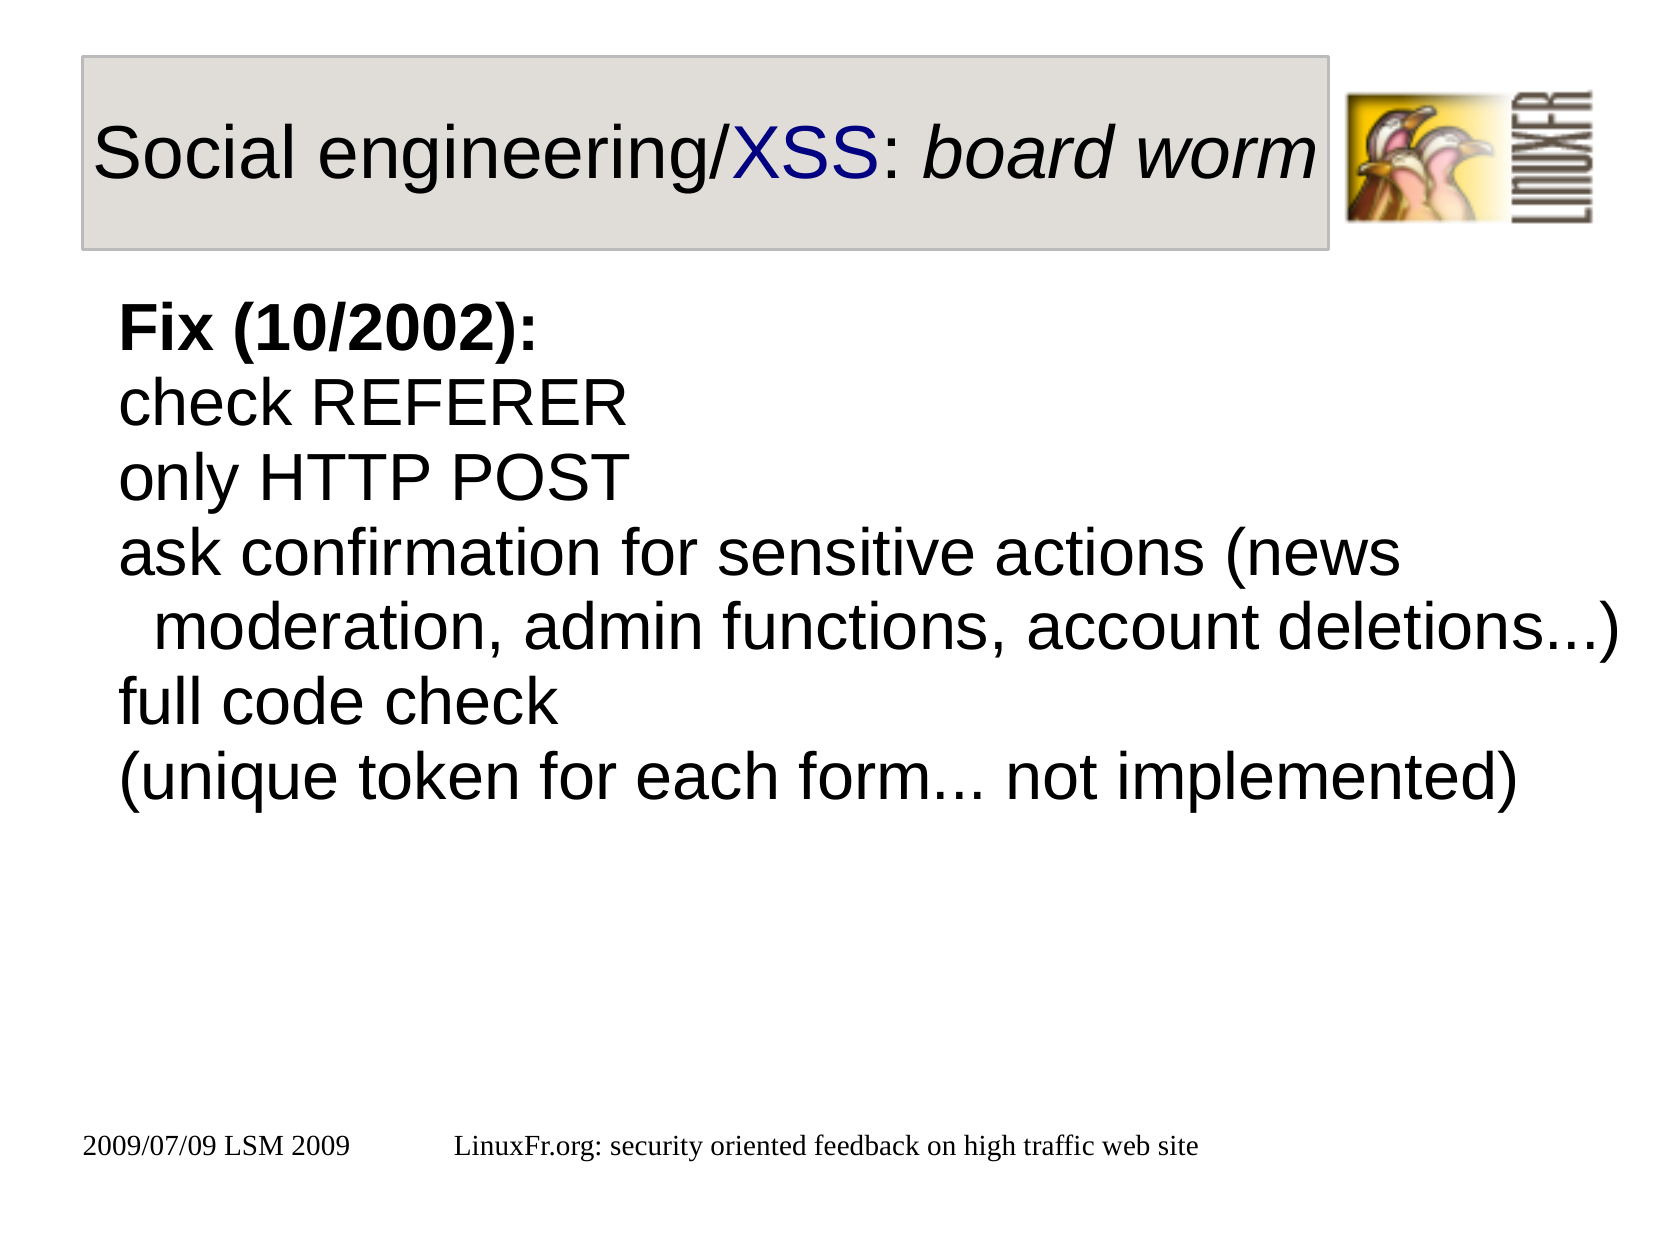

# Social engineering/XSS: board worm
Fix (10/2002):
check REFERER
only HTTP POST
ask confirmation for sensitive actions (news moderation, admin functions, account deletions...)
full code check
(unique token for each form... not implemented)